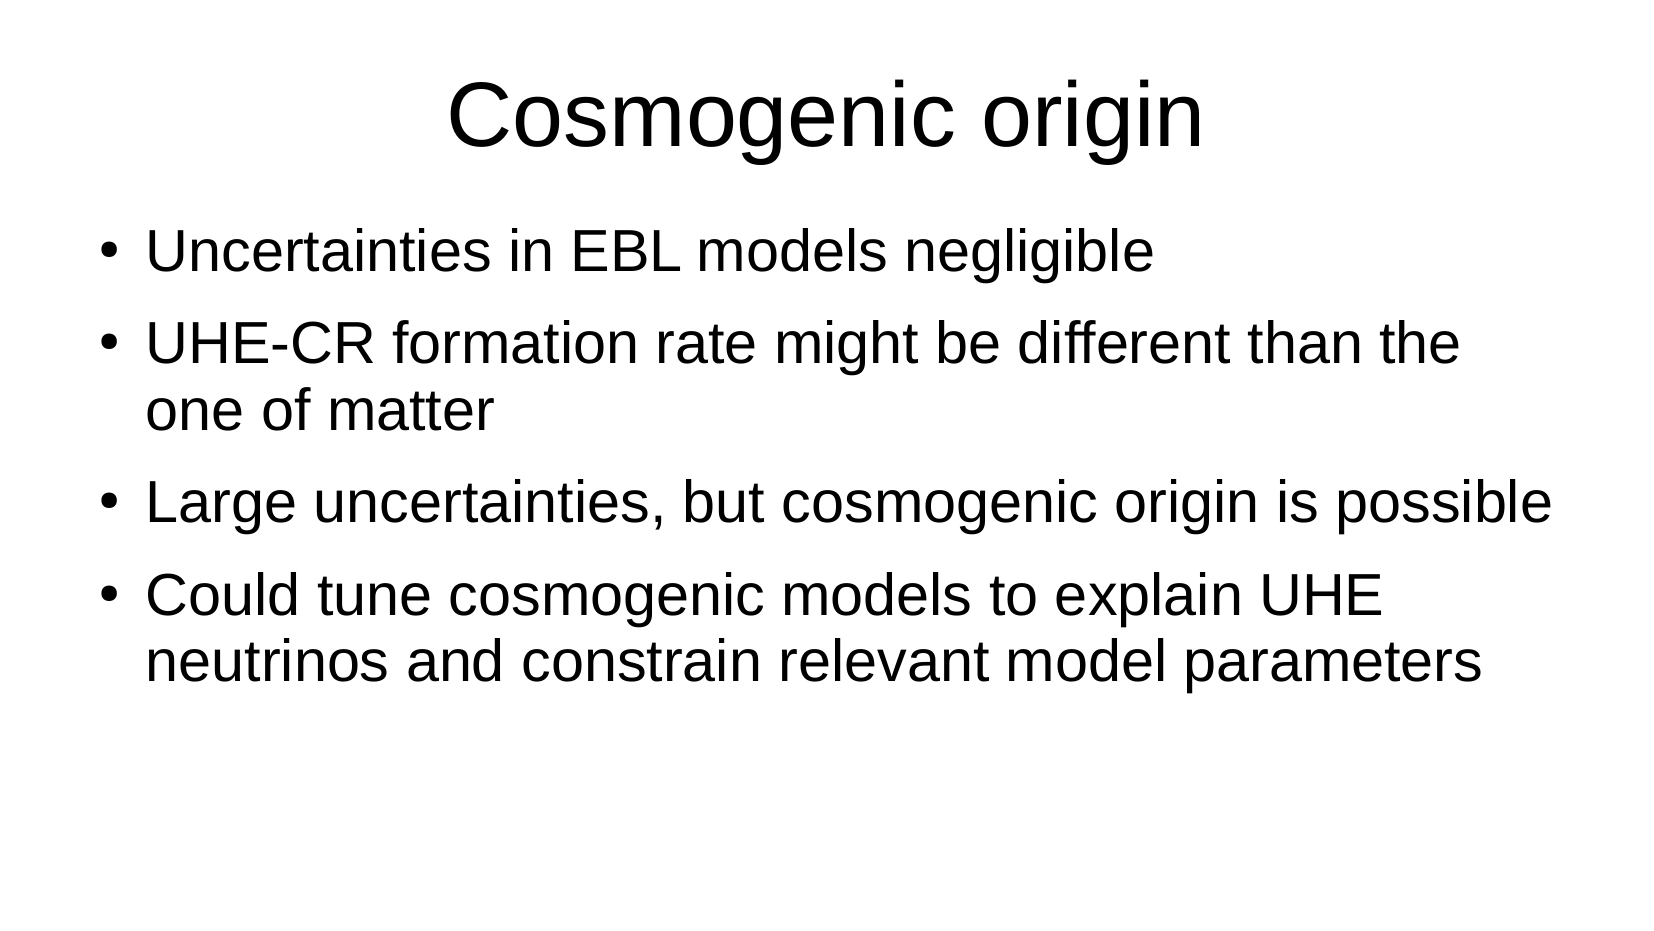

# Cosmogenic origin
Uncertainties in EBL models negligible
UHE-CR formation rate might be different than the one of matter
Large uncertainties, but cosmogenic origin is possible
Could tune cosmogenic models to explain UHE neutrinos and constrain relevant model parameters